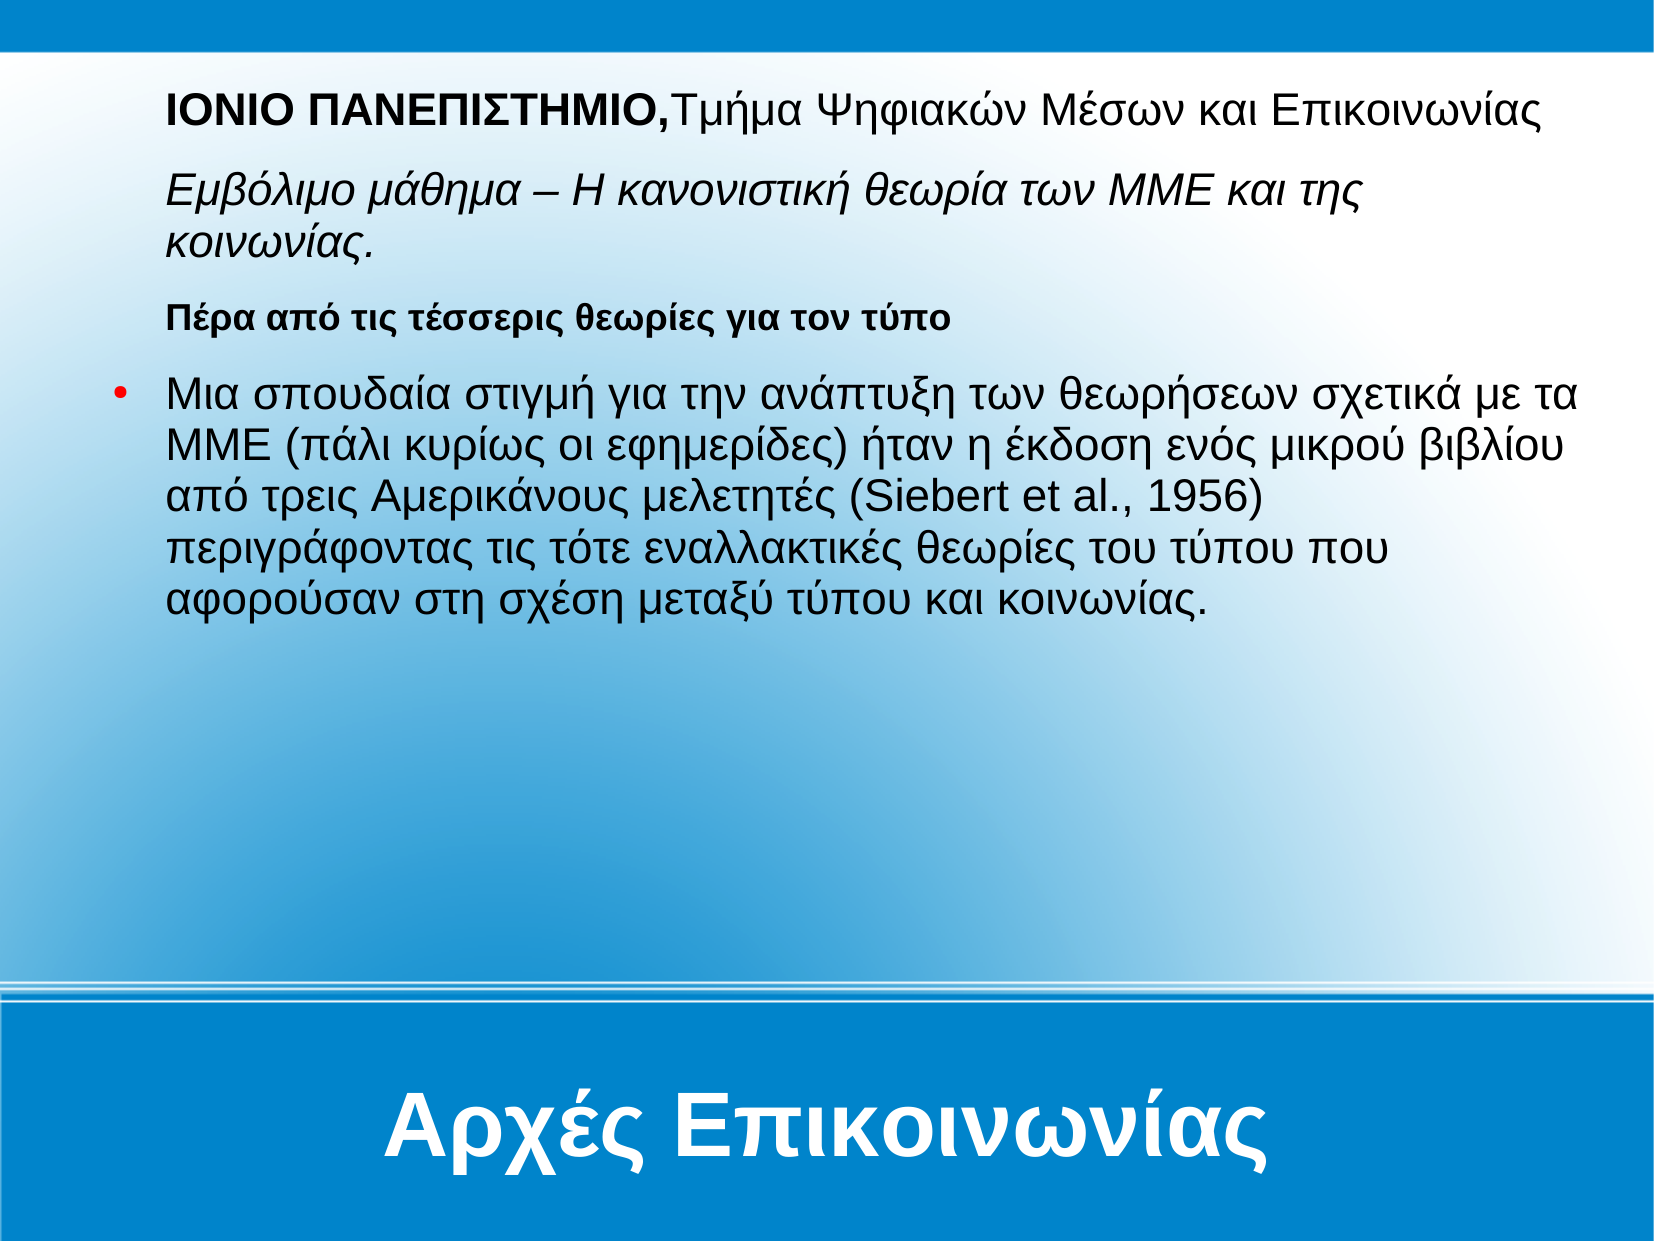

ΙΟΝΙΟ ΠΑΝΕΠΙΣΤΗΜΙΟ,Τμήμα Ψηφιακών Μέσων και Επικοινωνίας
Εμβόλιμο μάθημα – Η κανονιστική θεωρία των ΜΜΕ και της κοινωνίας.
Πέρα από τις τέσσερις θεωρίες για τον τύπο
Μια σπουδαία στιγμή για την ανάπτυξη των θεωρήσεων σχετικά με τα ΜΜΕ (πάλι κυρίως οι εφημερίδες) ήταν η έκδοση ενός μικρού βιβλίου από τρεις Αμερικάνους μελετητές (Siebert et al., 1956) περιγράφοντας τις τότε εναλλακτικές θεωρίες του τύπου που αφορούσαν στη σχέση μεταξύ τύπου και κοινωνίας.
# Αρχές Επικοινωνίας